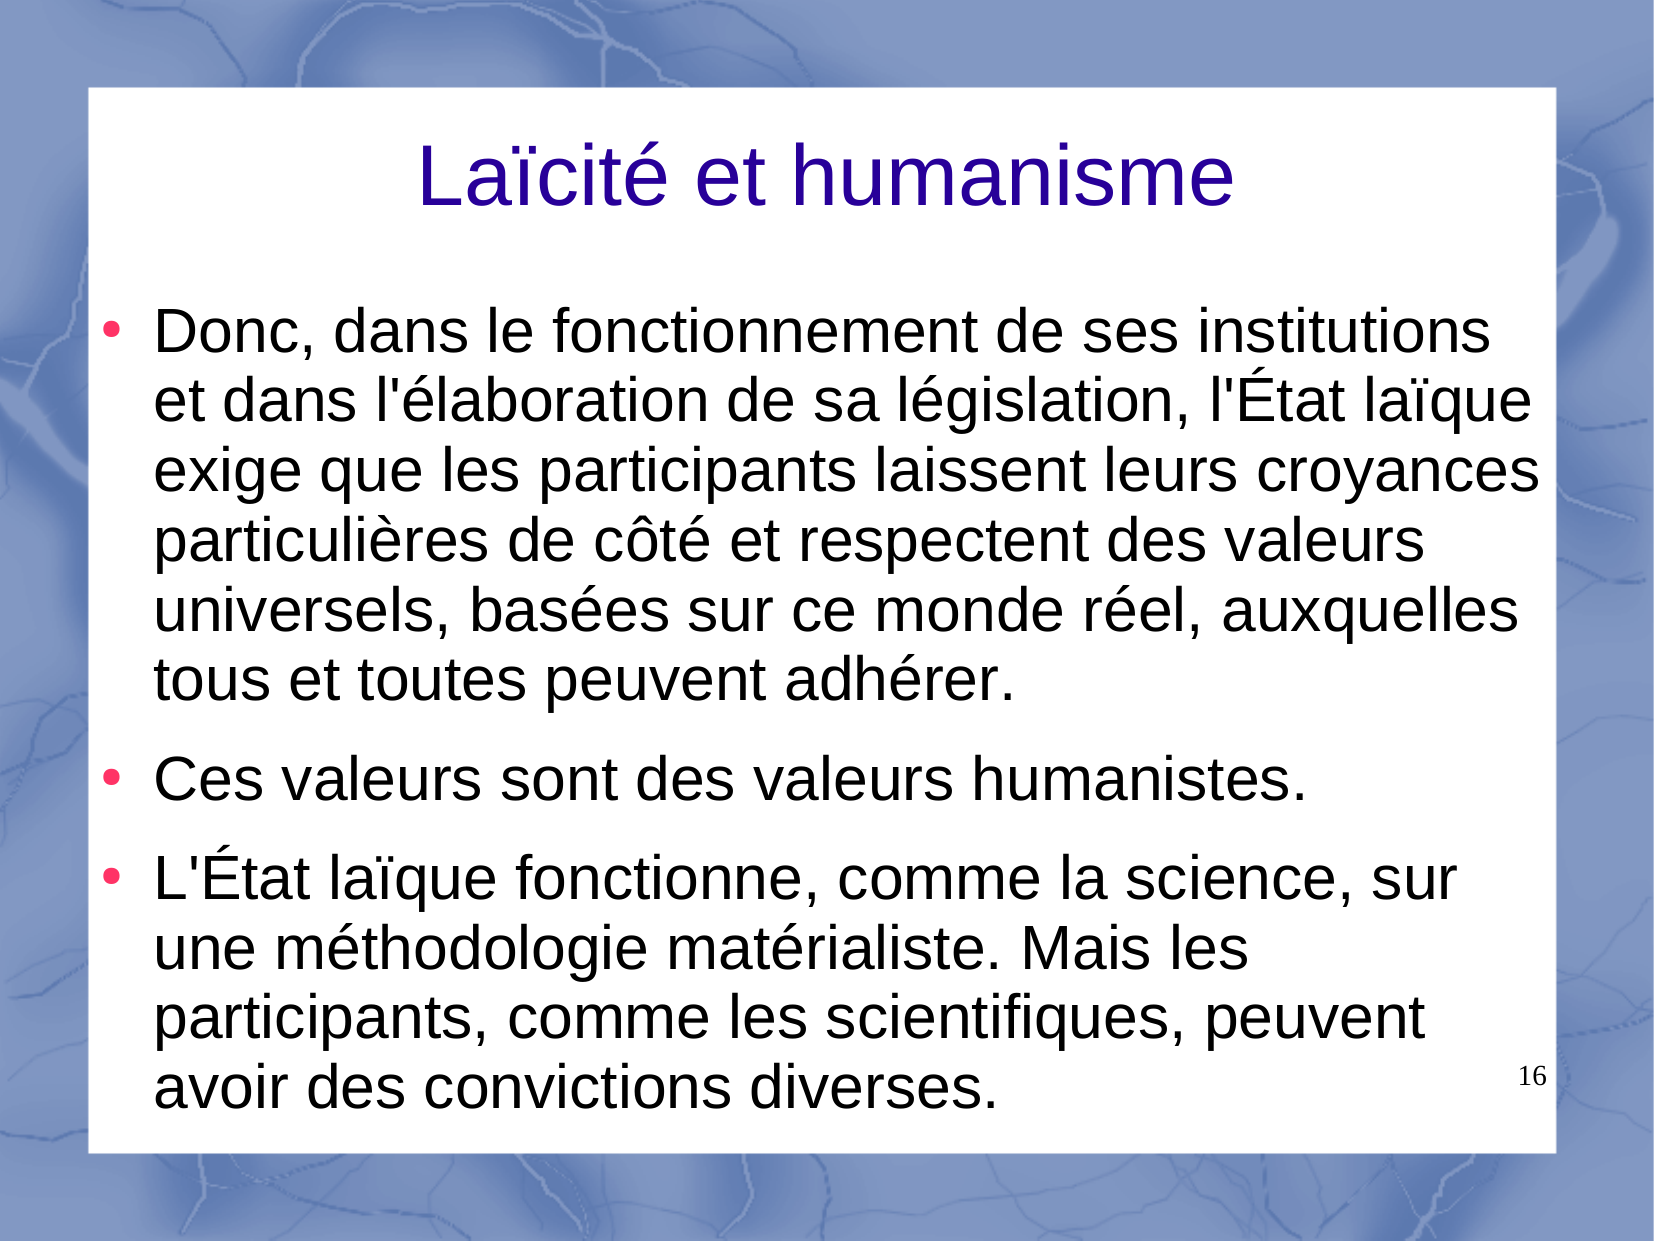

# Laïcité et humanisme
Donc, dans le fonctionnement de ses institutions et dans l'élaboration de sa législation, l'État laïque exige que les participants laissent leurs croyances particulières de côté et respectent des valeurs universels, basées sur ce monde réel, auxquelles tous et toutes peuvent adhérer.
Ces valeurs sont des valeurs humanistes.
L'État laïque fonctionne, comme la science, sur une méthodologie matérialiste. Mais les participants, comme les scientifiques, peuvent avoir des convictions diverses.
16